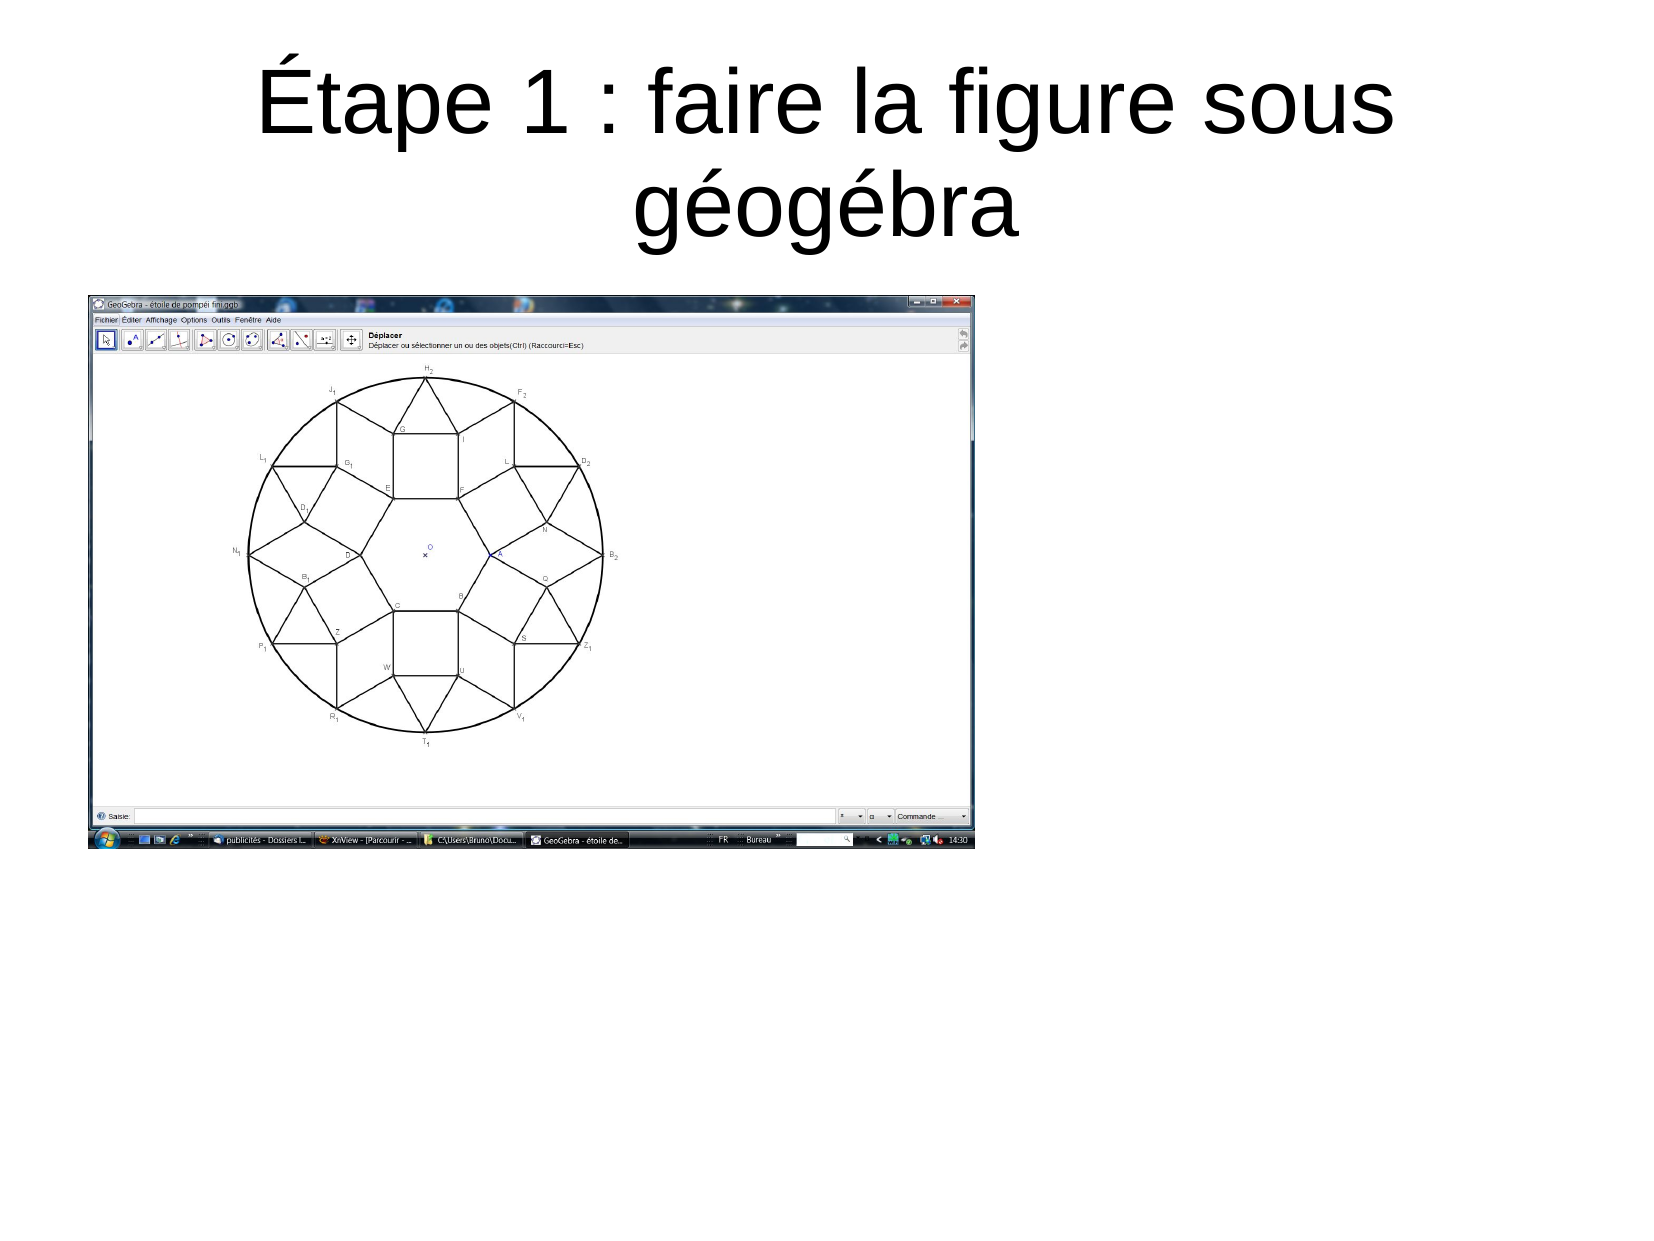

# Étape 1 : faire la figure sous géogébra